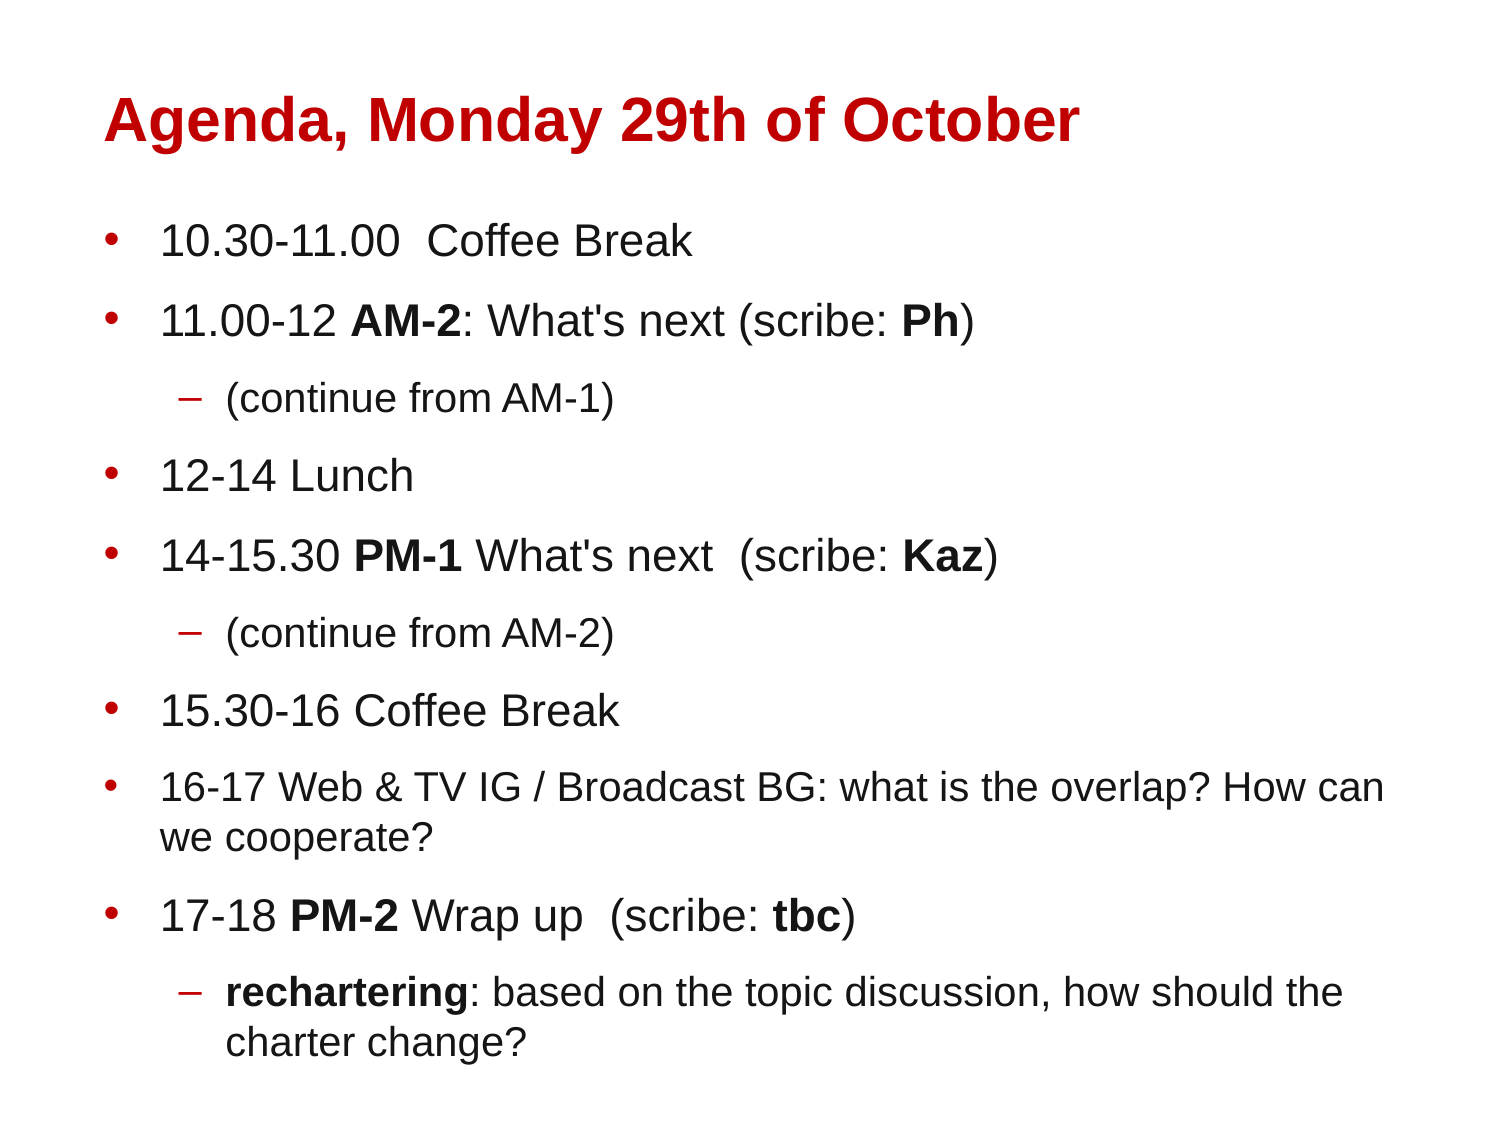

# Agenda, Monday 29th of October
10.30-11.00 Coffee Break
11.00-12 AM-2: What's next (scribe: Ph)
(continue from AM-1)
12-14 Lunch
14-15.30 PM-1 What's next (scribe: Kaz)
(continue from AM-2)
15.30-16 Coffee Break
16-17 Web & TV IG / Broadcast BG: what is the overlap? How can we cooperate?
17-18 PM-2 Wrap up (scribe: tbc)
rechartering: based on the topic discussion, how should the charter change?